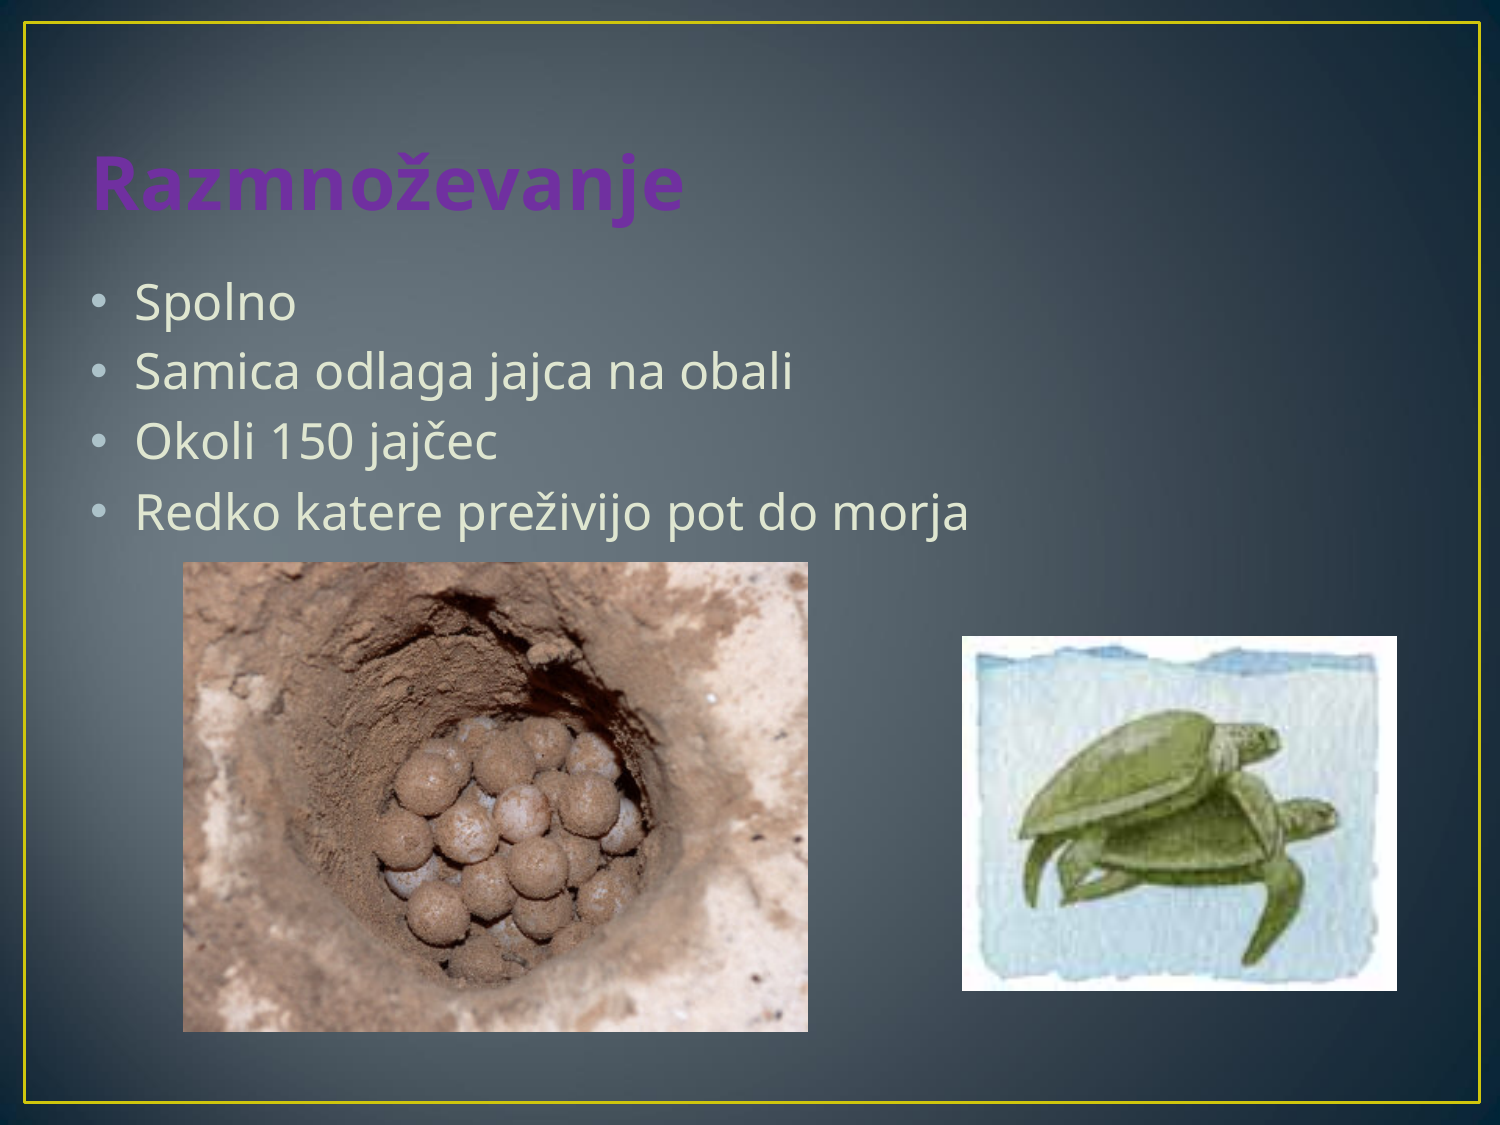

# Razmnoževanje
Spolno
Samica odlaga jajca na obali
Okoli 150 jajčec
Redko katere preživijo pot do morja